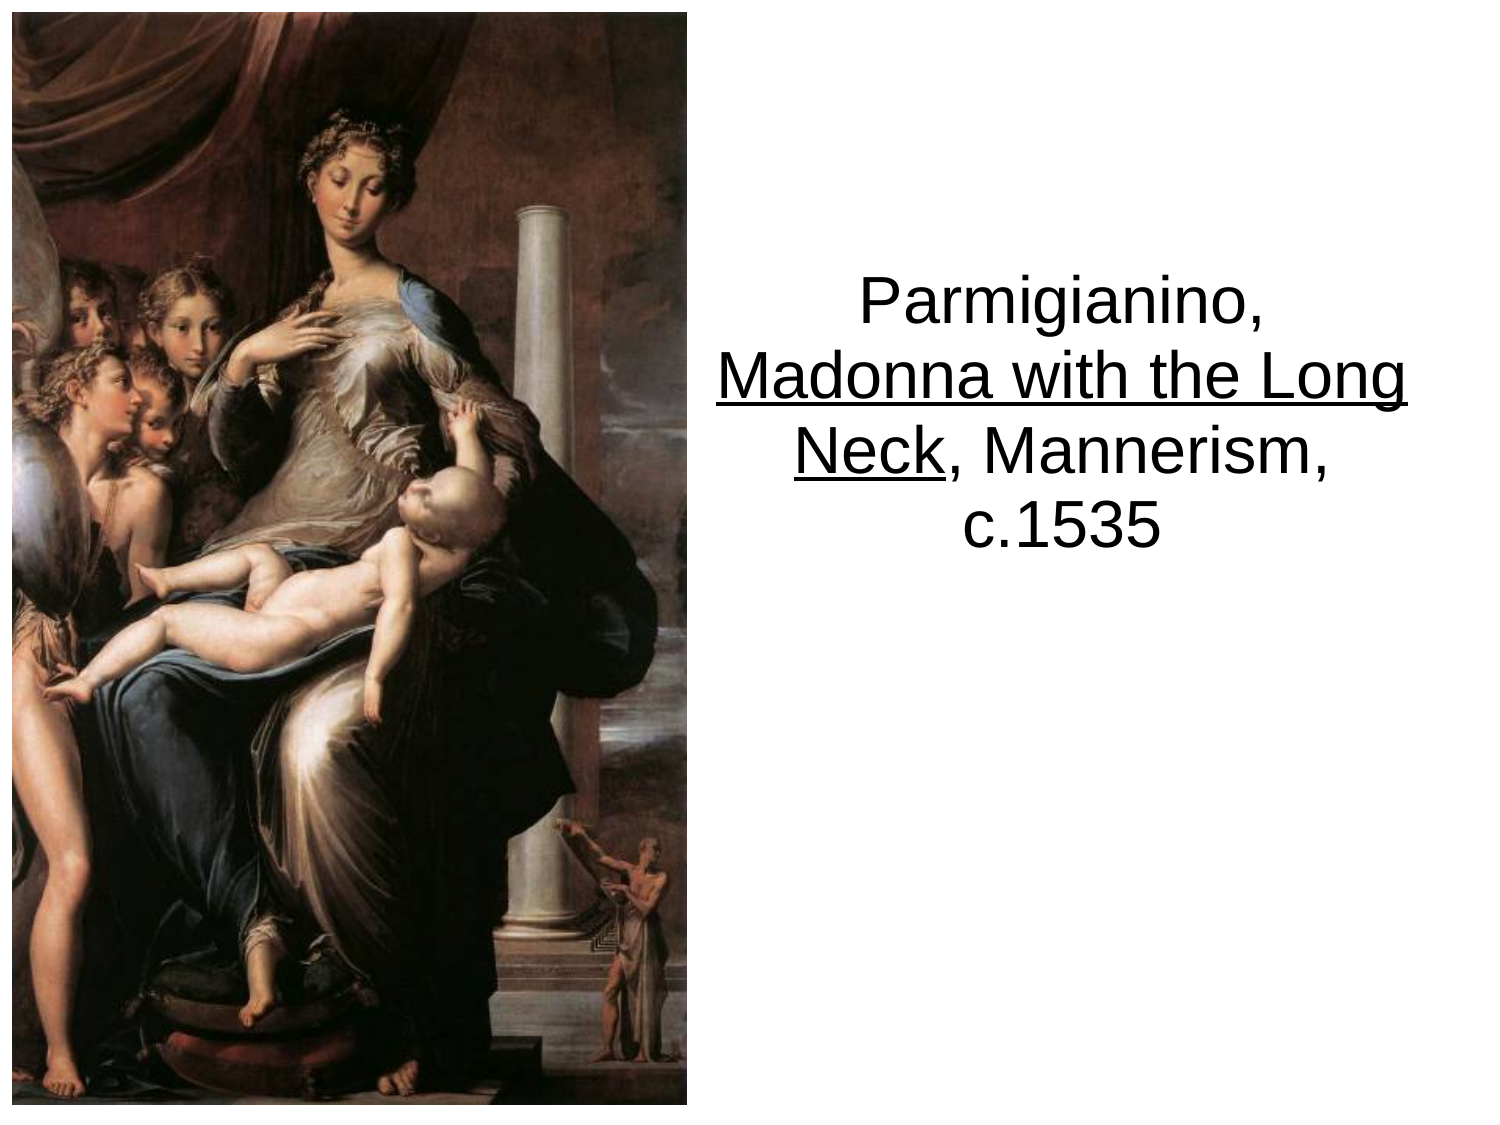

# Parmigianino, Madonna with the Long Neck, Mannerism, c.1535